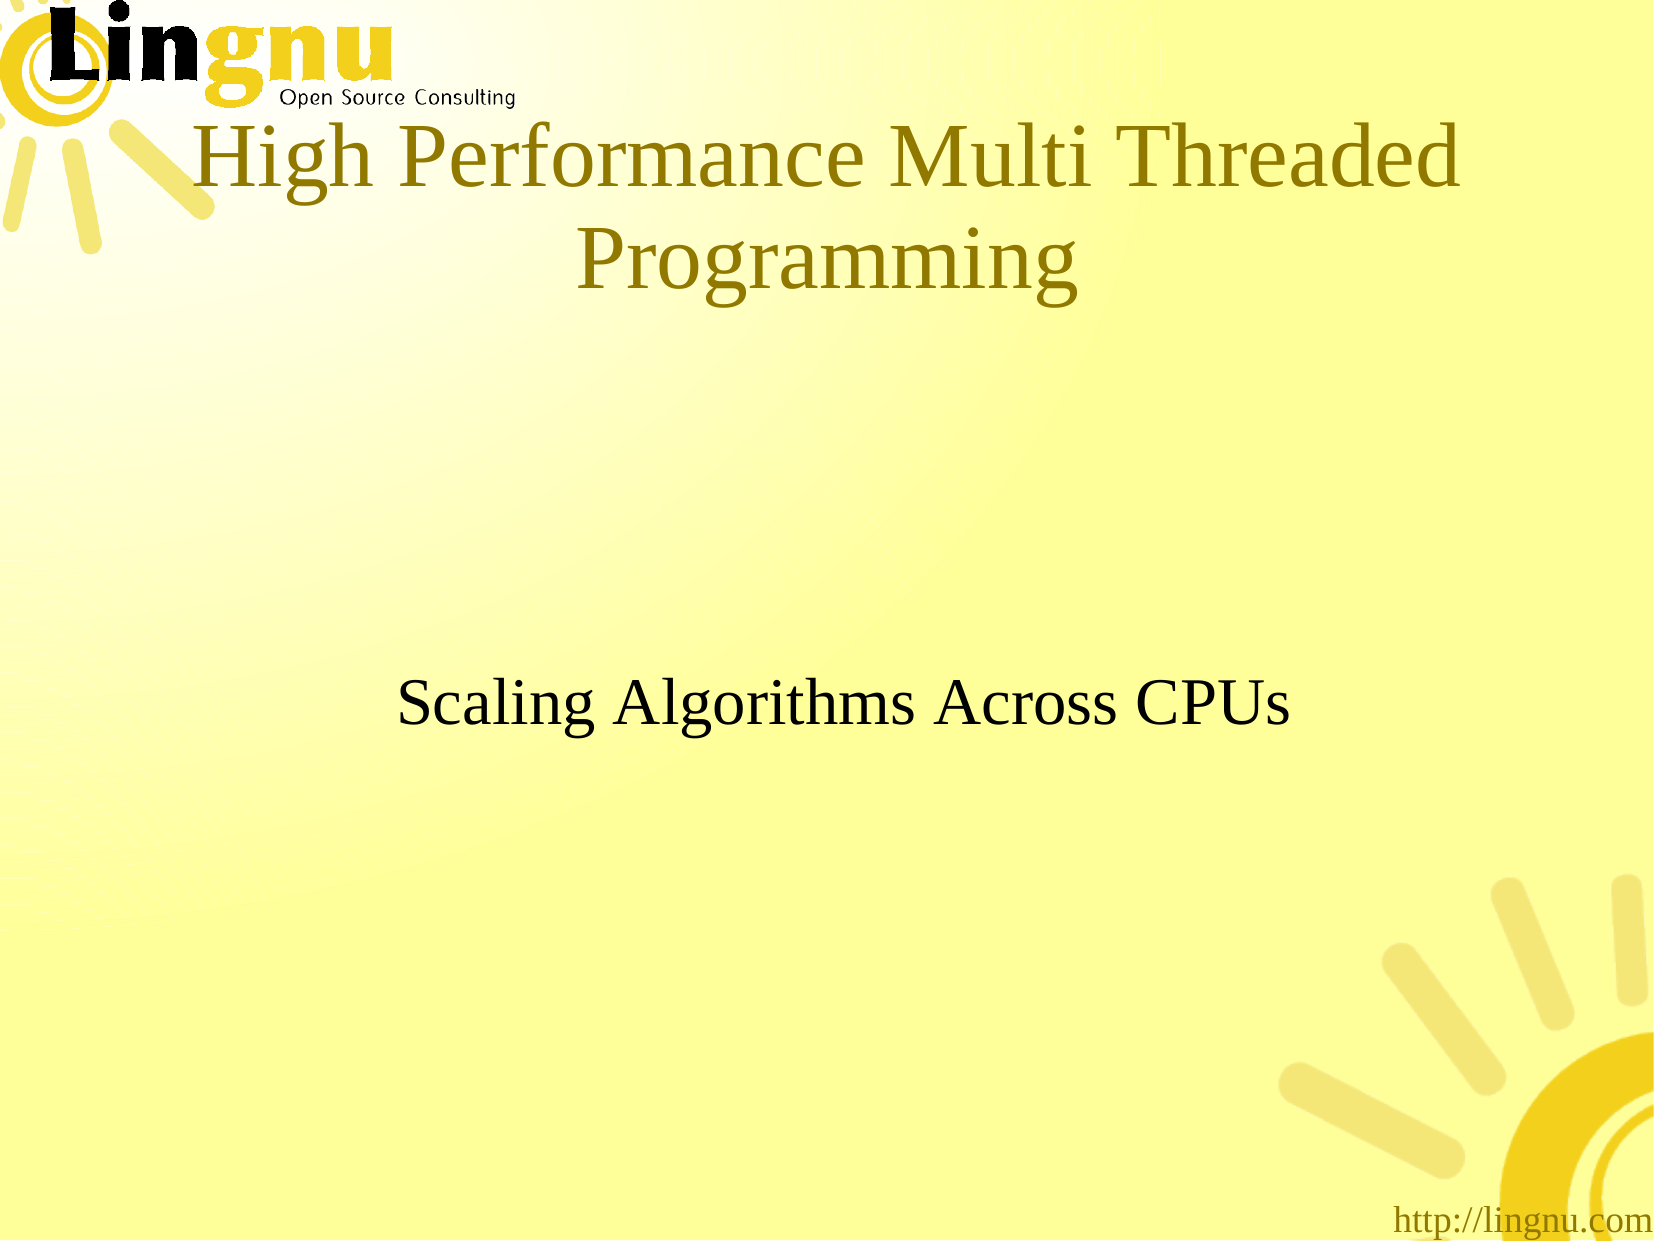

# High Performance Multi Threaded Programming
Scaling Algorithms Across CPUs